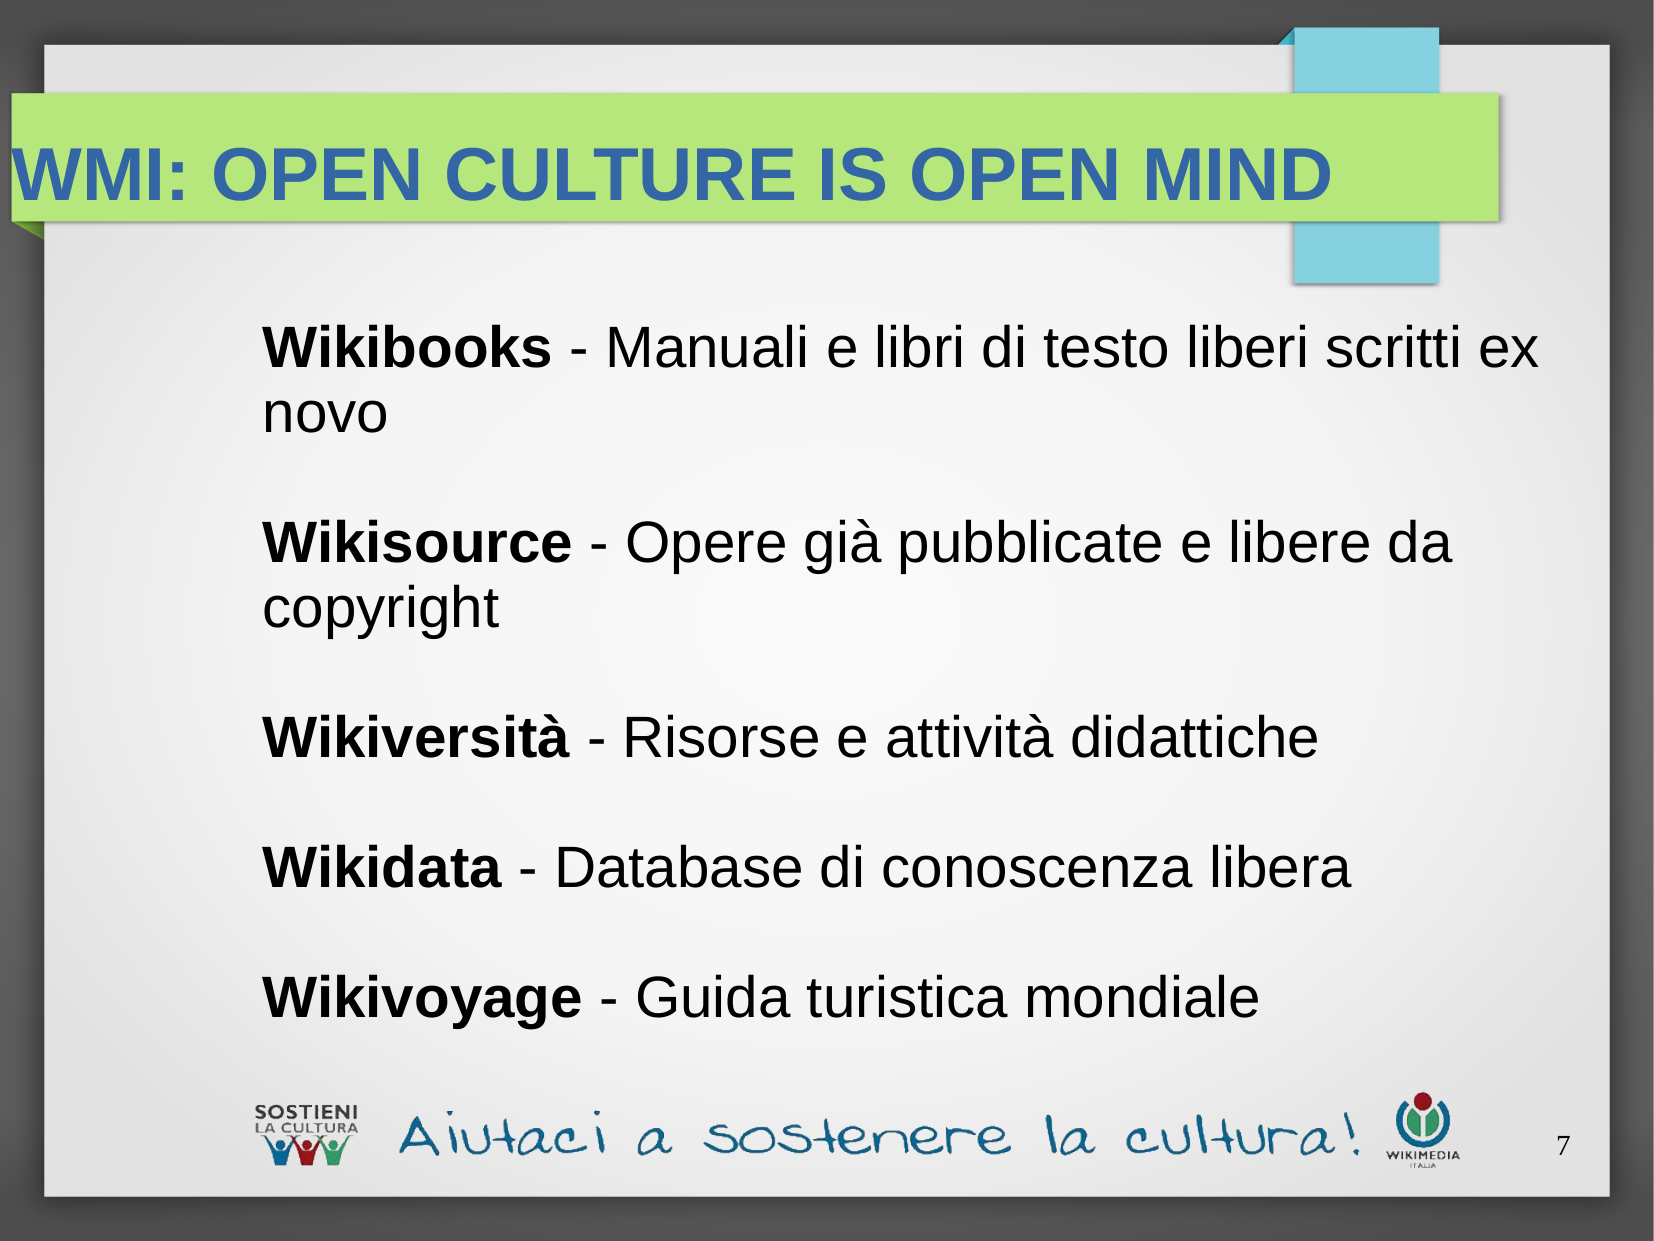

# WMI: OPEN CULTURE IS OPEN MIND
Wikibooks - Manuali e libri di testo liberi scritti ex novo
Wikisource - Opere già pubblicate e libere da copyright
Wikiversità - Risorse e attività didattiche
Wikidata - Database di conoscenza libera
Wikivoyage - Guida turistica mondiale
7